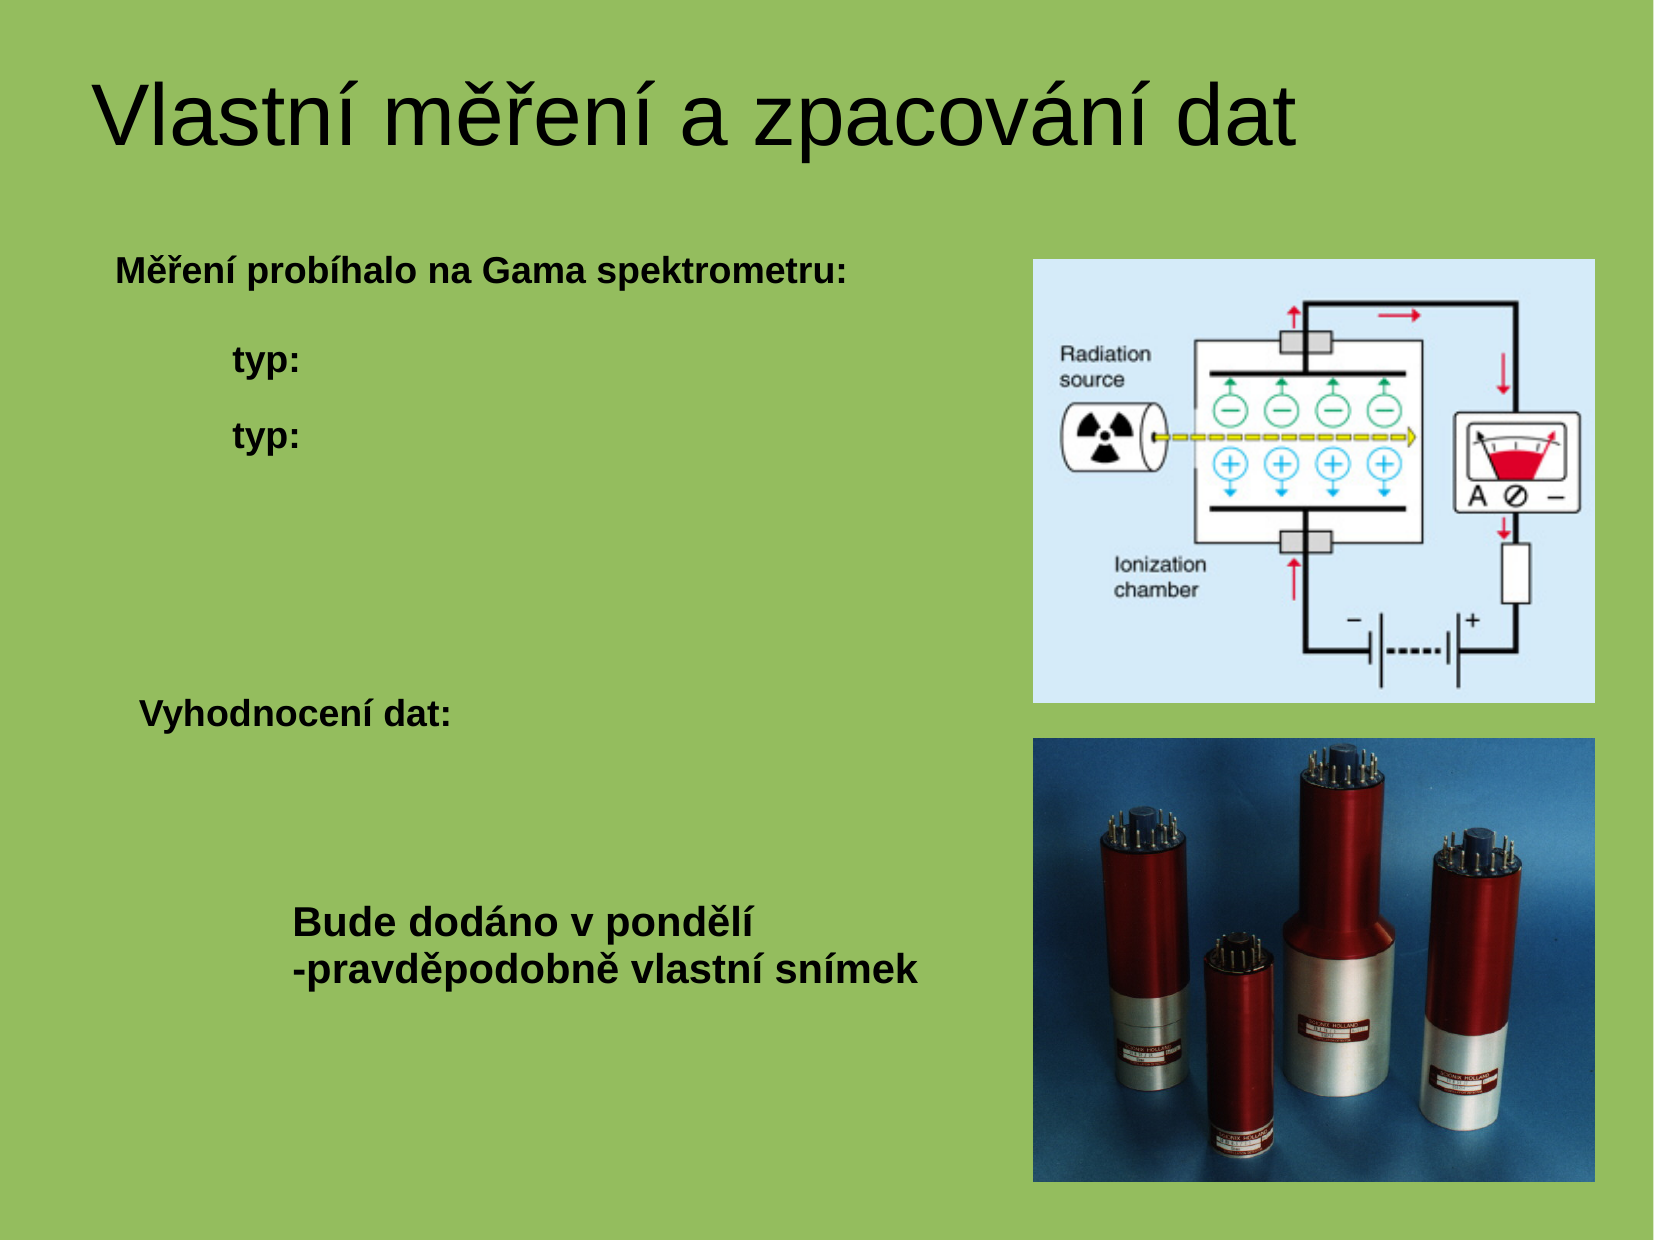

Vlastní měření a zpacování dat
Měření probíhalo na Gama spektrometru:
typ:
typ:
Vyhodnocení dat:
Bude dodáno v pondělí
-pravděpodobně vlastní snímek